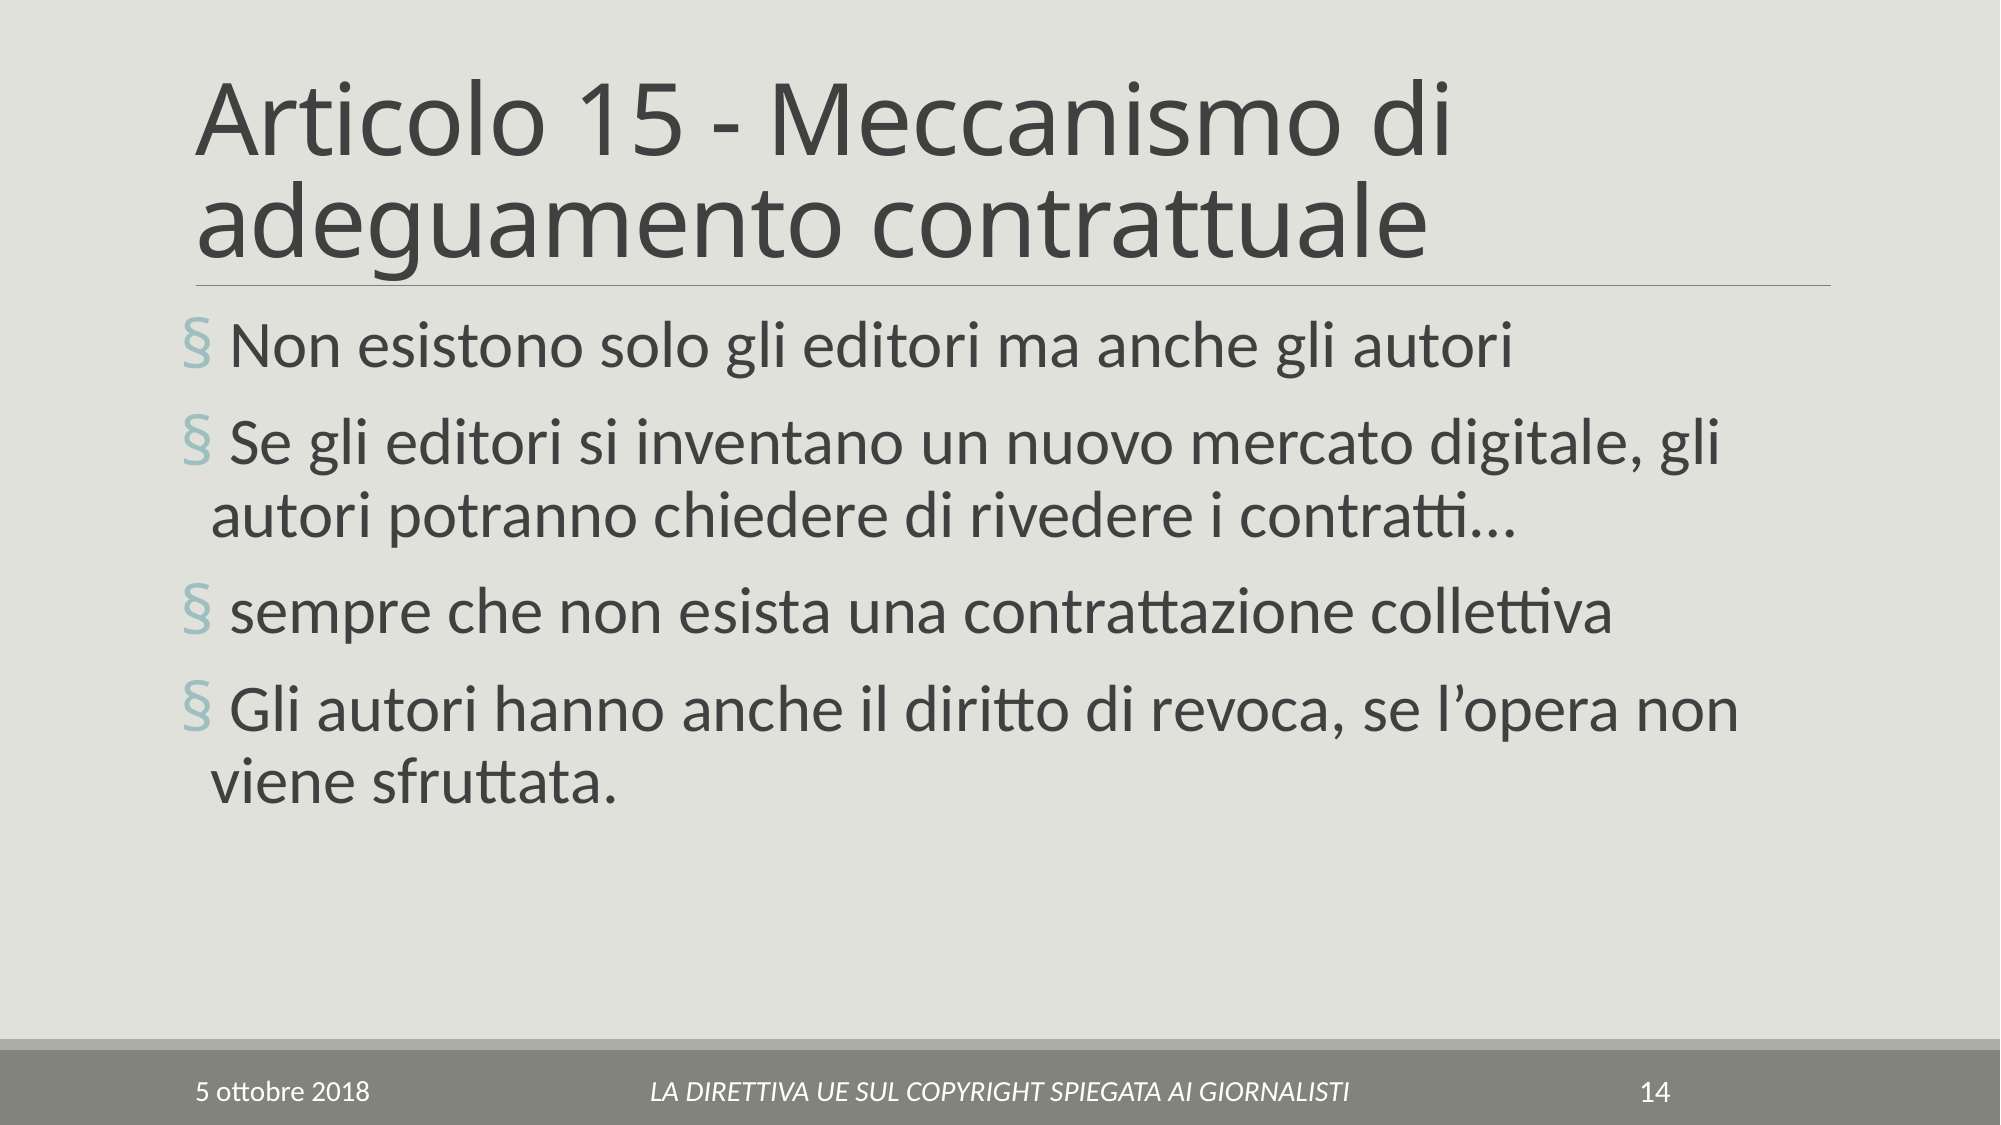

# Articolo 15 - Meccanismo di adeguamento contrattuale
 Non esistono solo gli editori ma anche gli autori
 Se gli editori si inventano un nuovo mercato digitale, gli autori potranno chiedere di rivedere i contratti…
 sempre che non esista una contrattazione collettiva
 Gli autori hanno anche il diritto di revoca, se l’opera non viene sfruttata.
5 ottobre 2018
La direttiva Ue sul copyright spiegata ai giornalisti